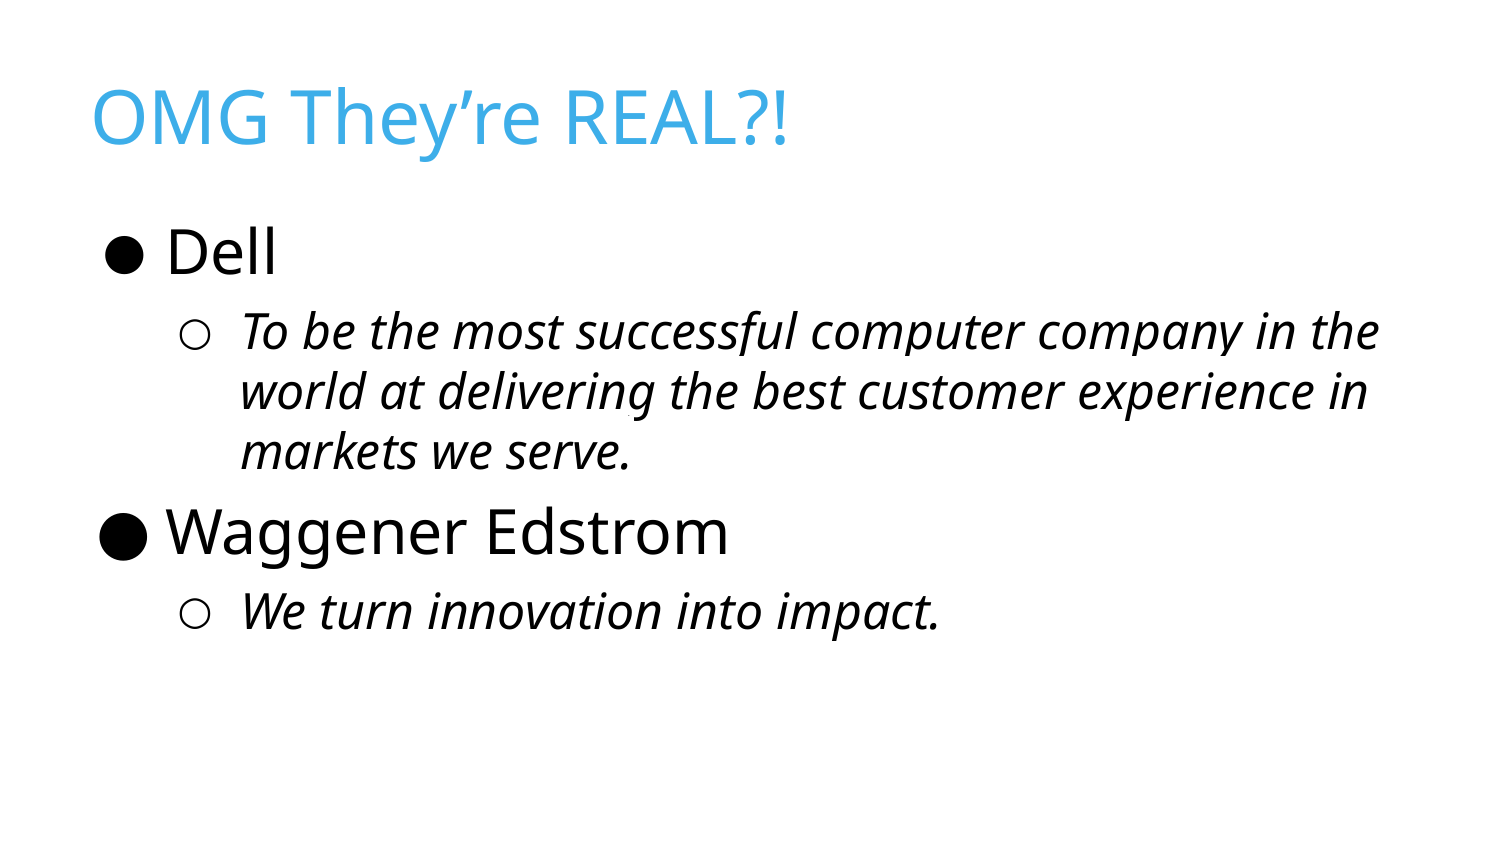

# OMG They’re REAL?!
Dell
To be the most successful computer company in the world at delivering the best customer experience in markets we serve.
Waggener Edstrom
We turn innovation into impact.